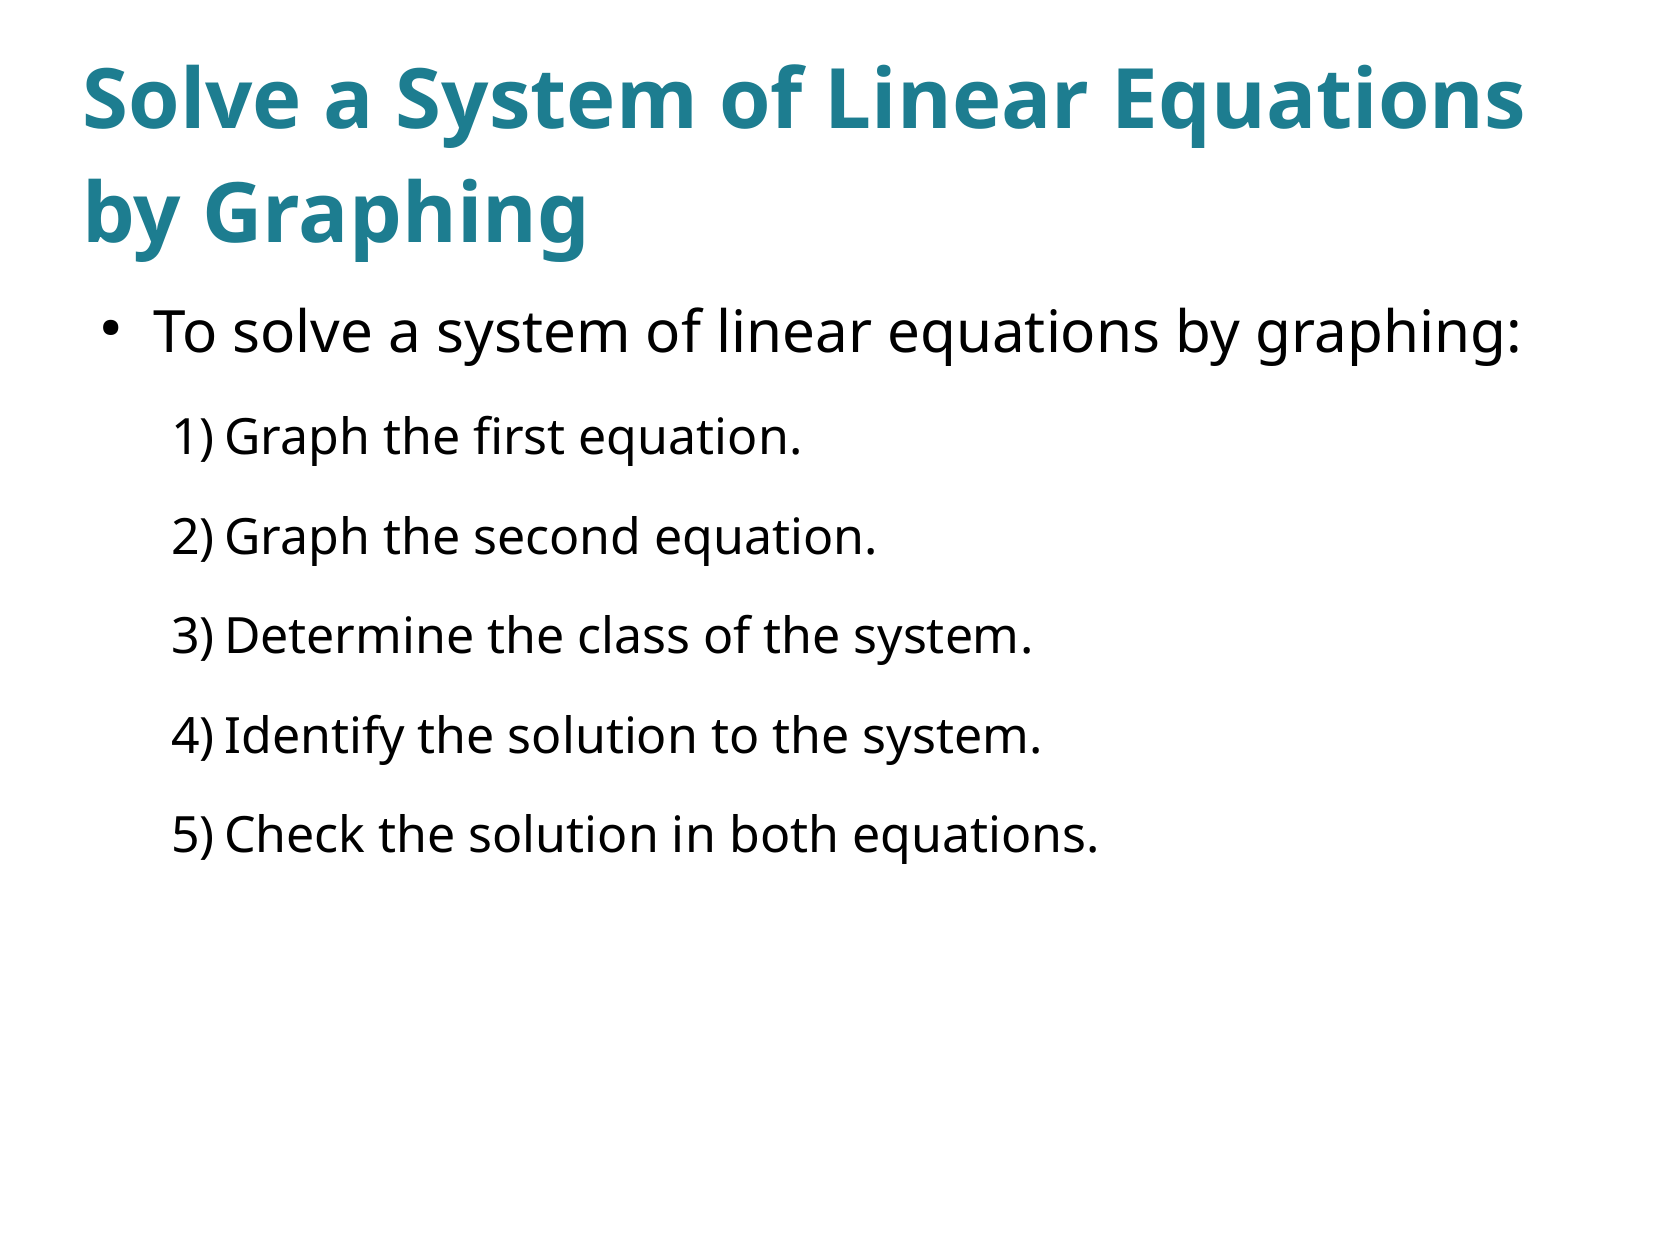

# Solve a System of Linear Equations by Graphing
To solve a system of linear equations by graphing:
Graph the first equation.
Graph the second equation.
Determine the class of the system.
Identify the solution to the system.
Check the solution in both equations.